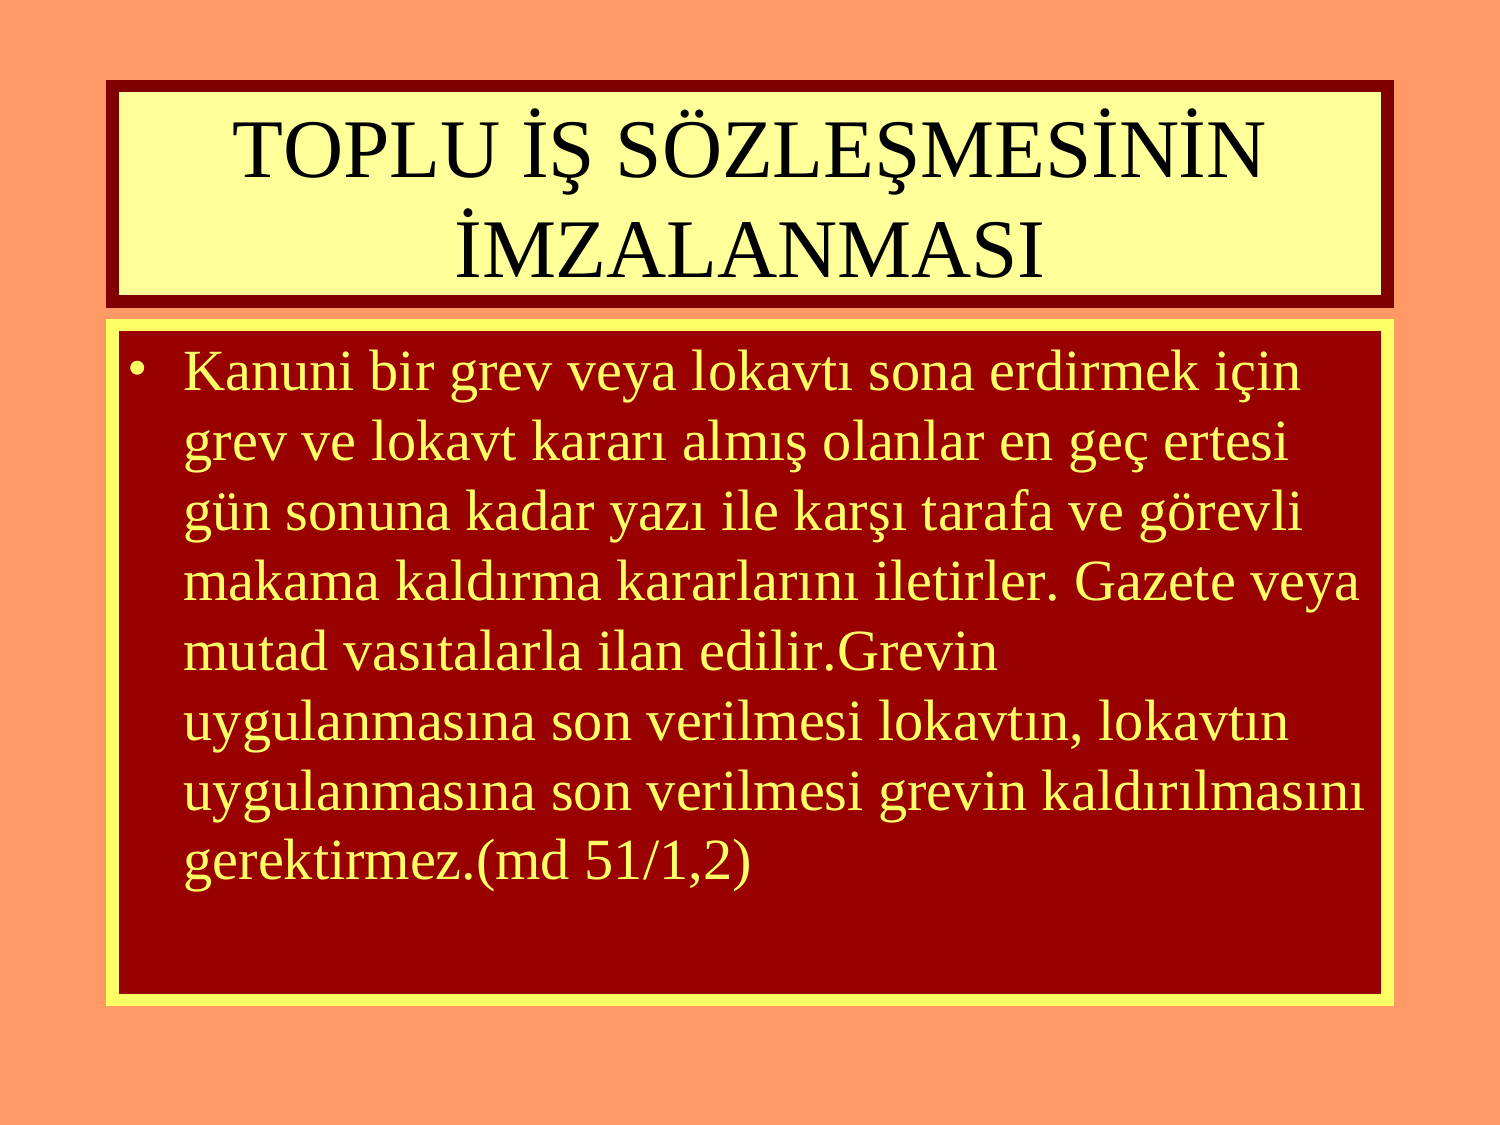

# TOPLU İŞ SÖZLEŞMESİNİN İMZALANMASI
Kanuni bir grev veya lokavtı sona erdirmek için grev ve lokavt kararı almış olanlar en geç ertesi gün sonuna kadar yazı ile karşı tarafa ve görevli makama kaldırma kararlarını iletirler. Gazete veya mutad vasıtalarla ilan edilir.Grevin uygulanmasına son verilmesi lokavtın, lokavtın uygulanmasına son verilmesi grevin kaldırılmasını gerektirmez.(md 51/1,2)